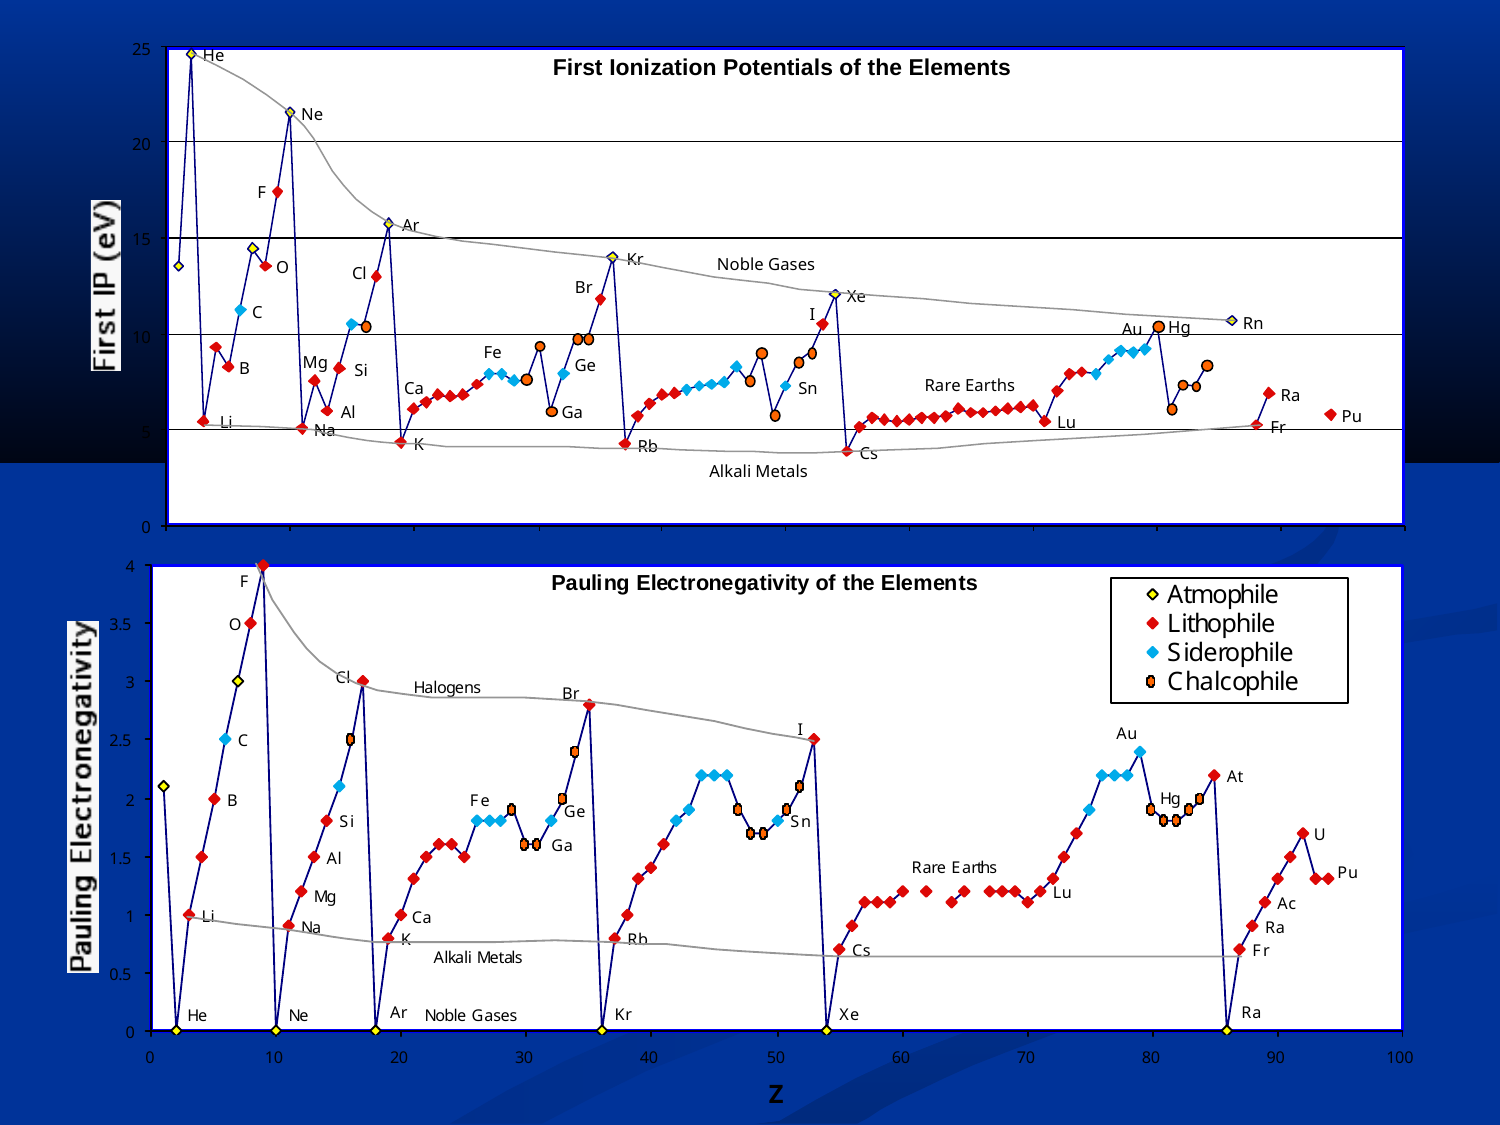

25
He
First Ionization Potentials of the Elements
Ne
20
F
Ar
15
Kr
Noble Gases
O
Cl
Br
Xe
C
I
Rn
Hg
Au
10
Fe
Mg
Ge
B
Si
Rare Earths
Ca
Sn
Ra
Al
Ga
Pu
Li
Lu
Fr
Na
5
K
Rb
Cs
Alkali Metals
0